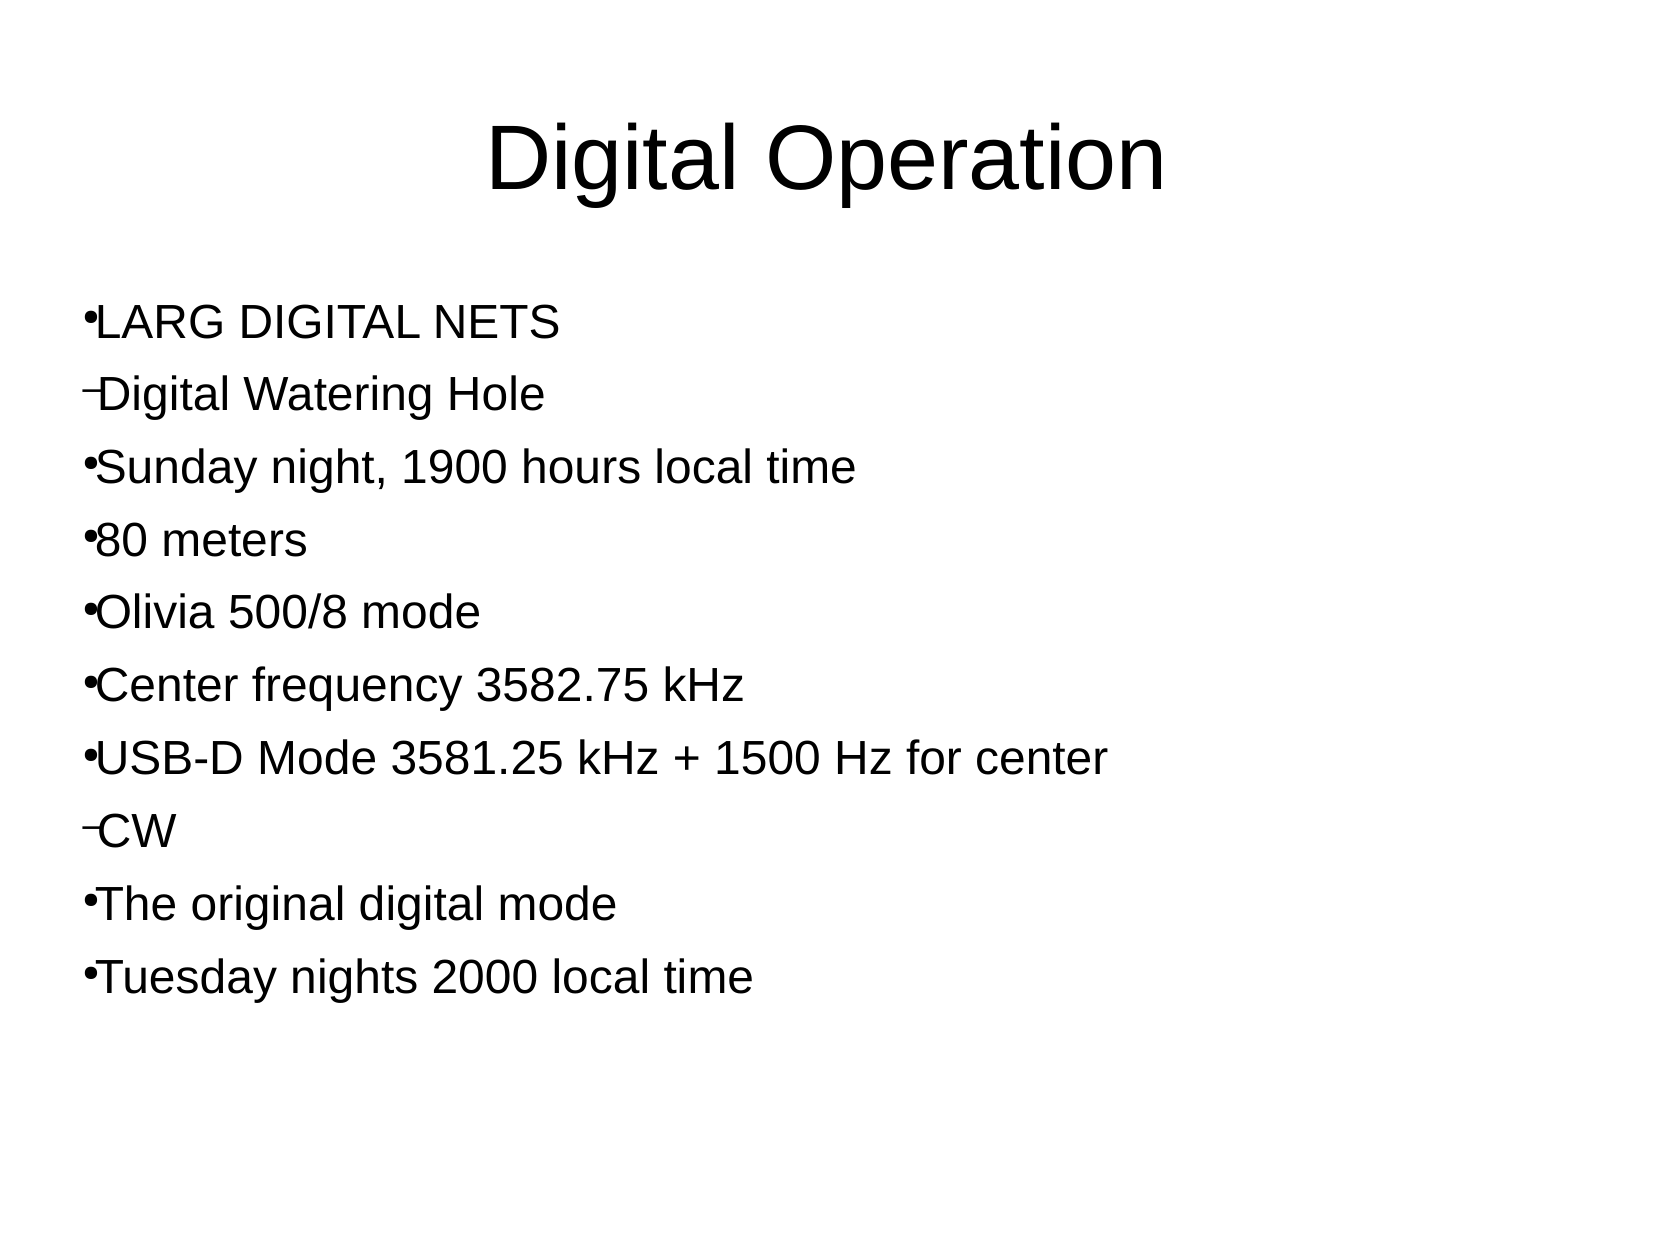

# Digital Operation
LARG DIGITAL NETS
Digital Watering Hole
Sunday night, 1900 hours local time
80 meters
Olivia 500/8 mode
Center frequency 3582.75 kHz
USB-D Mode 3581.25 kHz + 1500 Hz for center
CW
The original digital mode
Tuesday nights 2000 local time